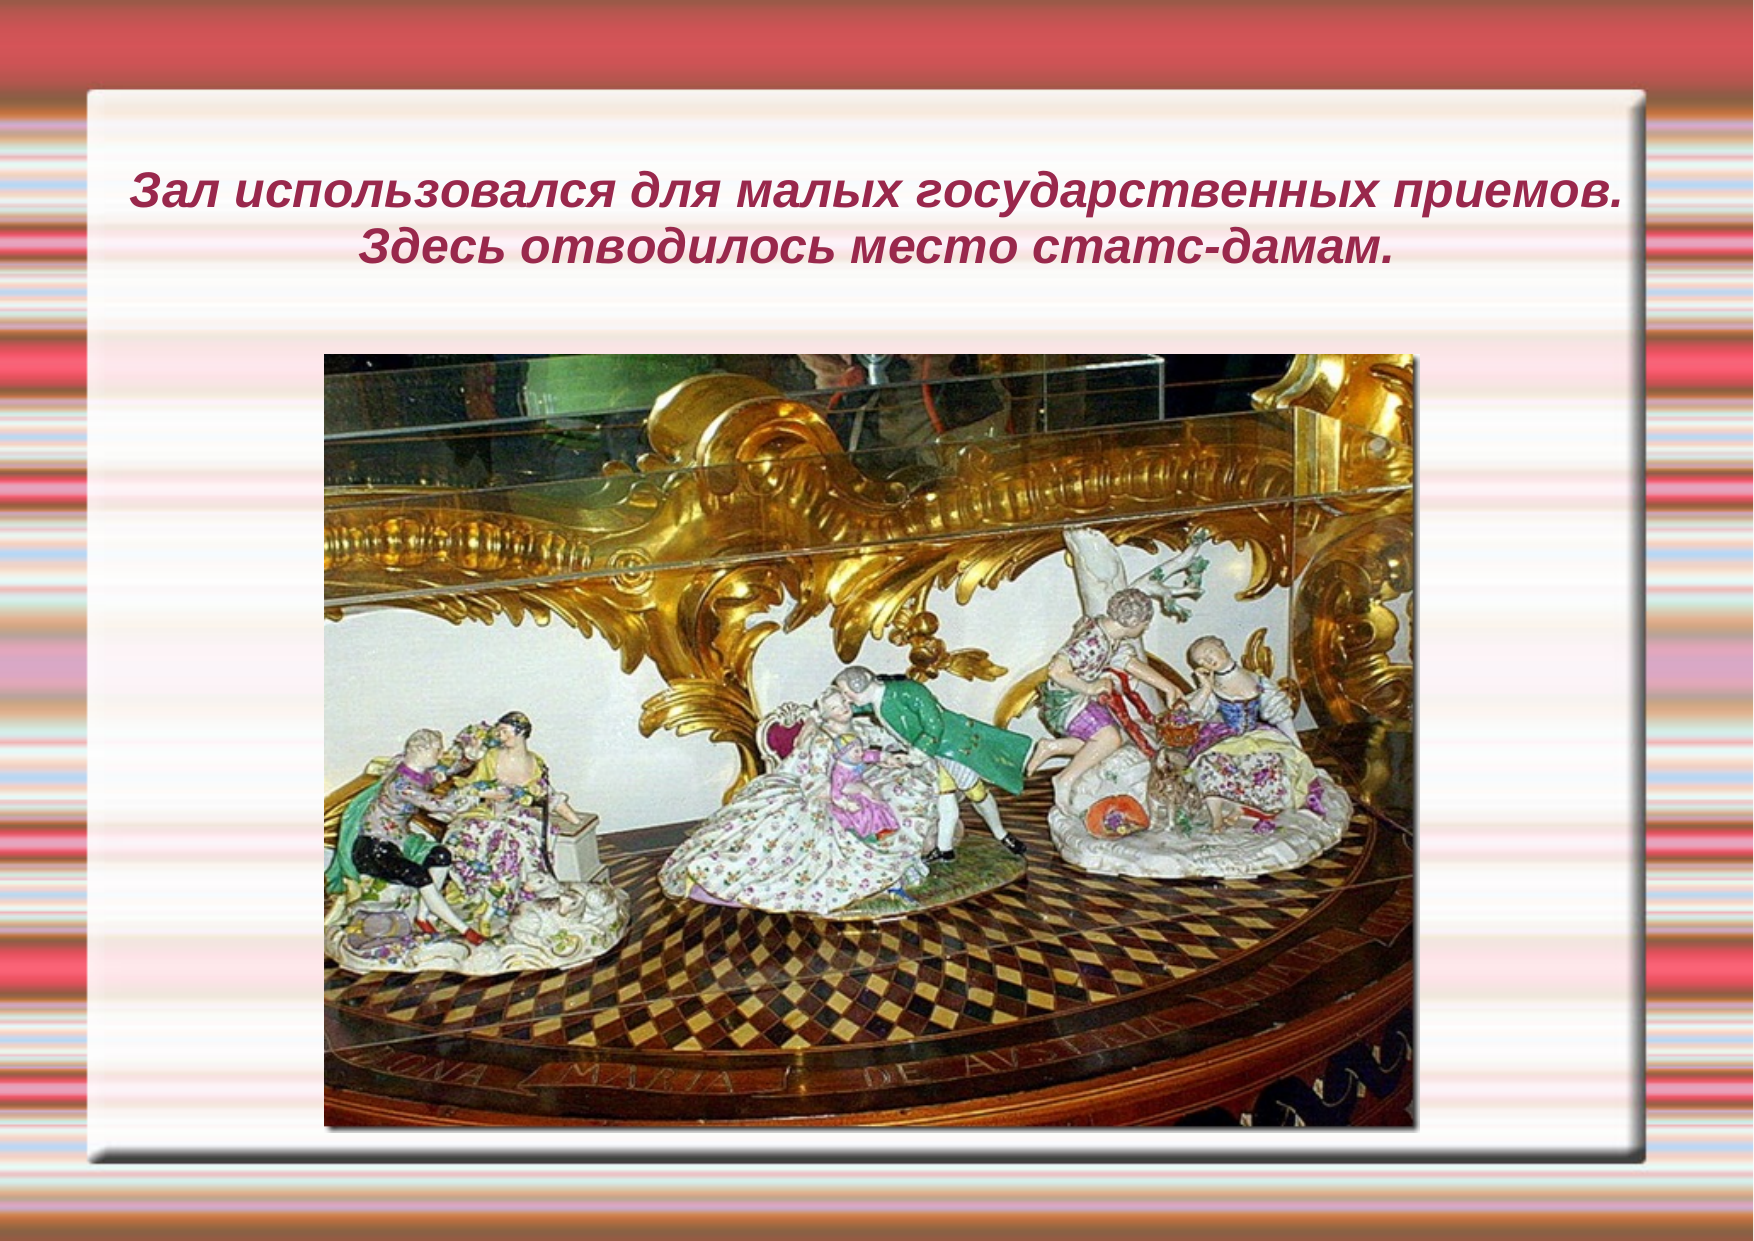

# Зал использовался для малых государственных приемов. Здесь отводилось место статс-дамам.